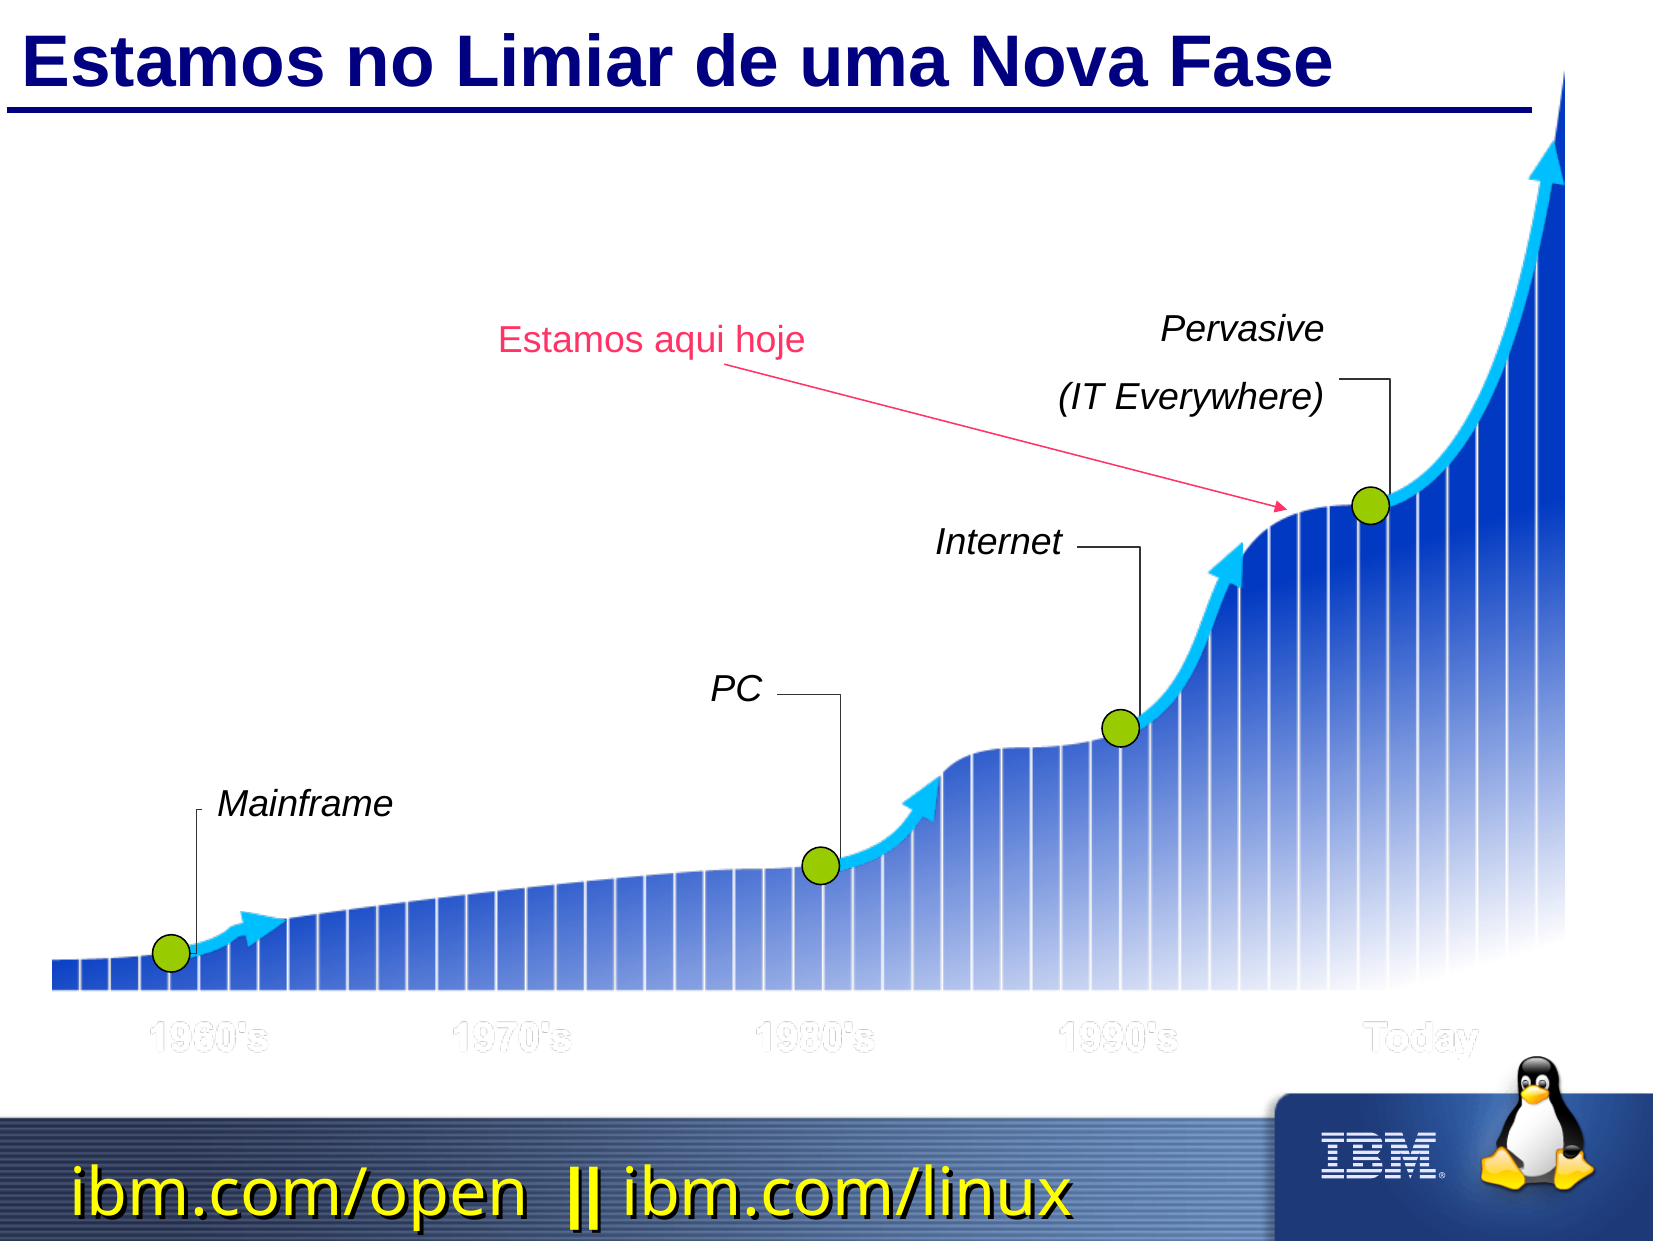

Estamos no Limiar de uma Nova Fase
Pervasive
(IT Everywhere)
Estamos aqui hoje
Internet
PC
Mainframe